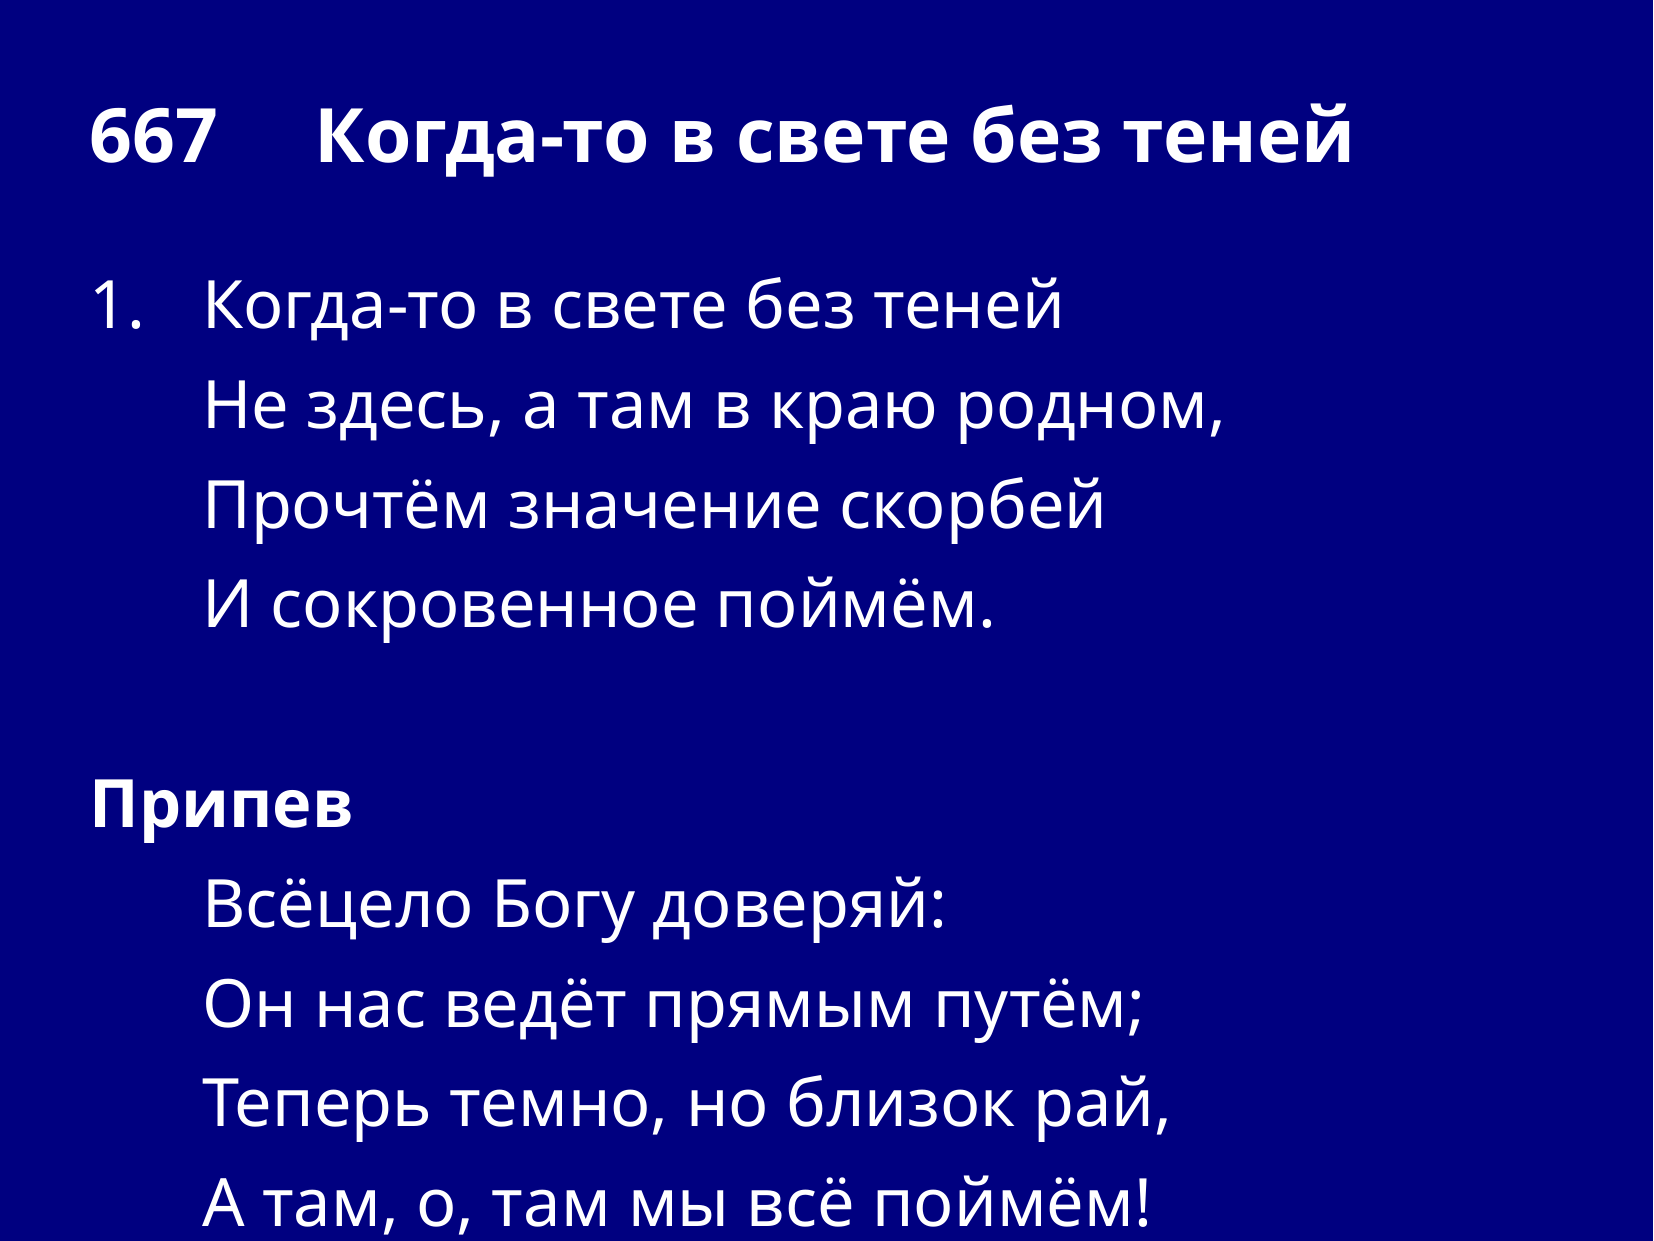

667	Когда-то в свете без теней
1.	Когда-то в свете без теней
	Не здесь, а там в краю родном,
	Прочтём значение скорбей
	И сокровенное поймём.
Припев
	Всёцело Богу доверяй:
	Он нас ведёт прямым путём;
	Теперь темно, но близок рай,
	А там, о, там мы всё поймём!